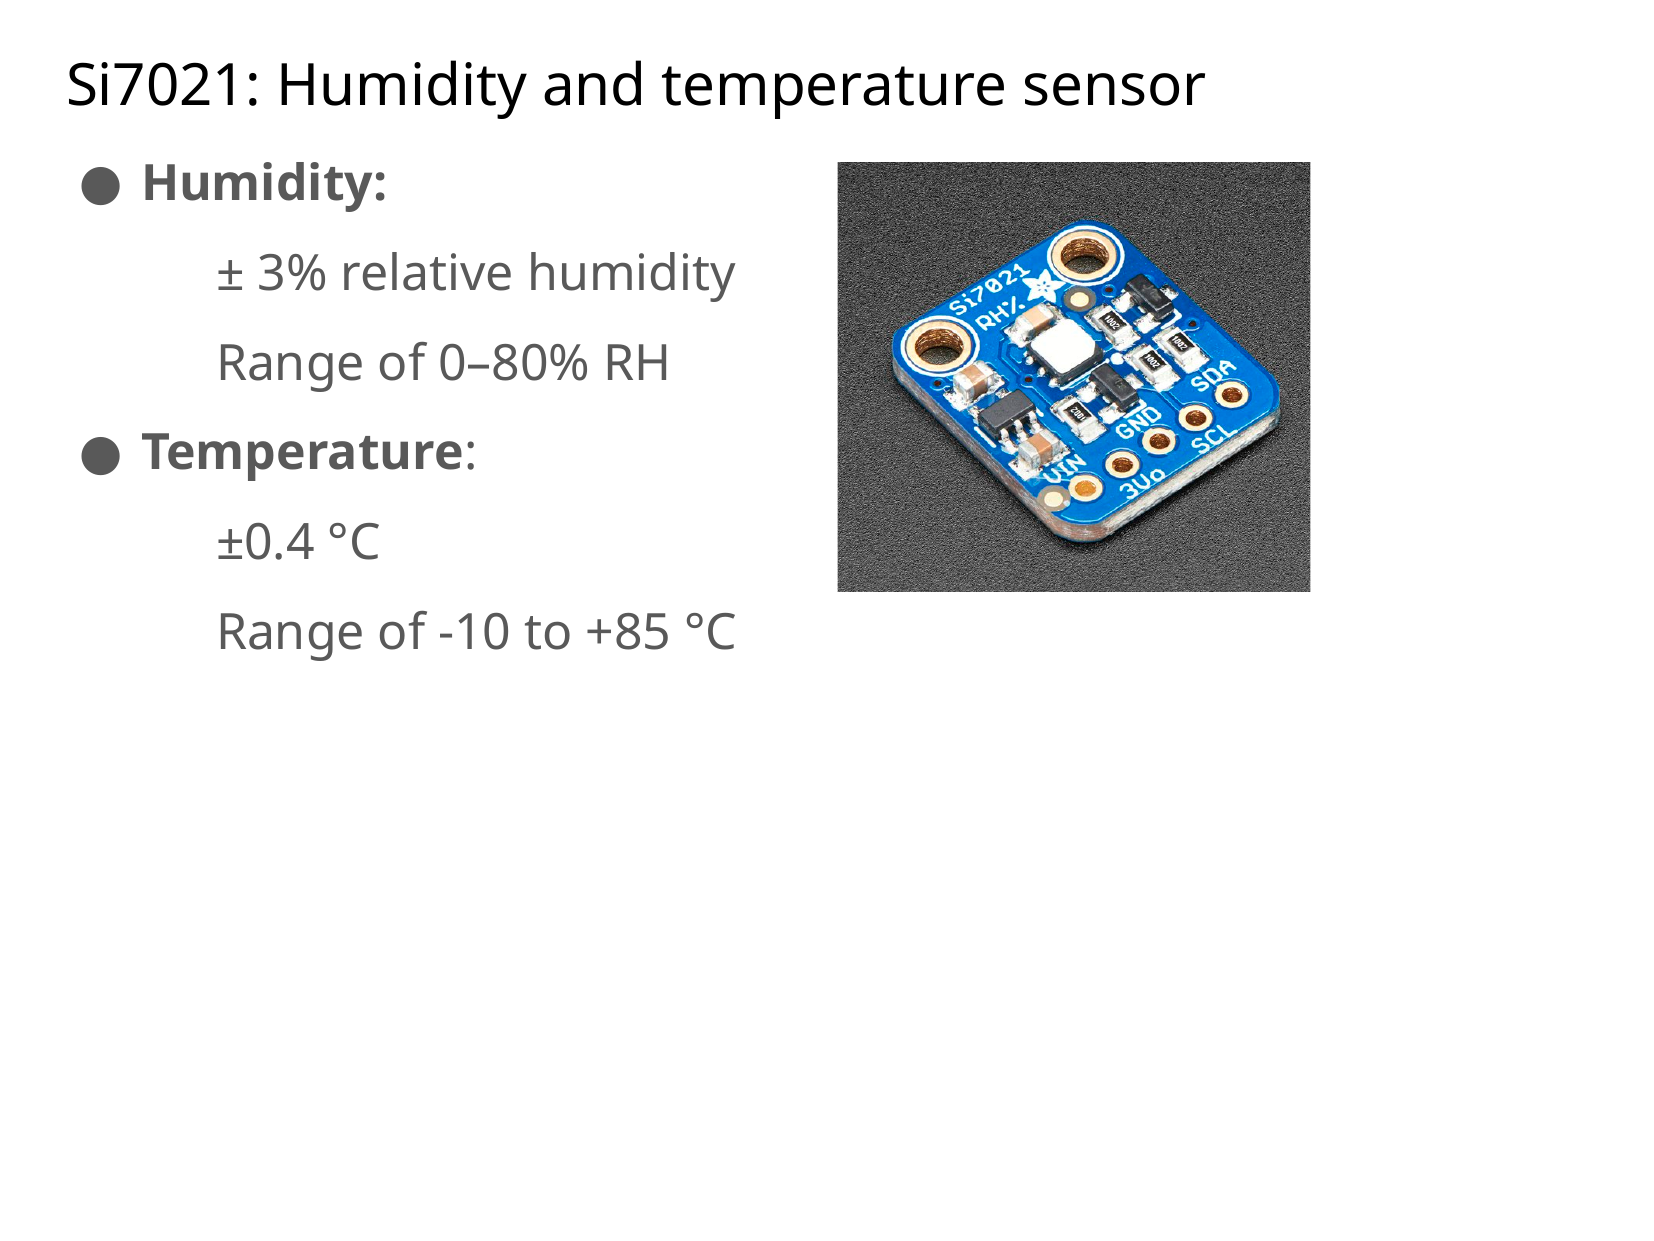

# Si7021: Humidity and temperature sensor
Humidity:
± 3% relative humidity
Range of 0–80% RH
Temperature:
±0.4 °C
Range of -10 to +85 °C